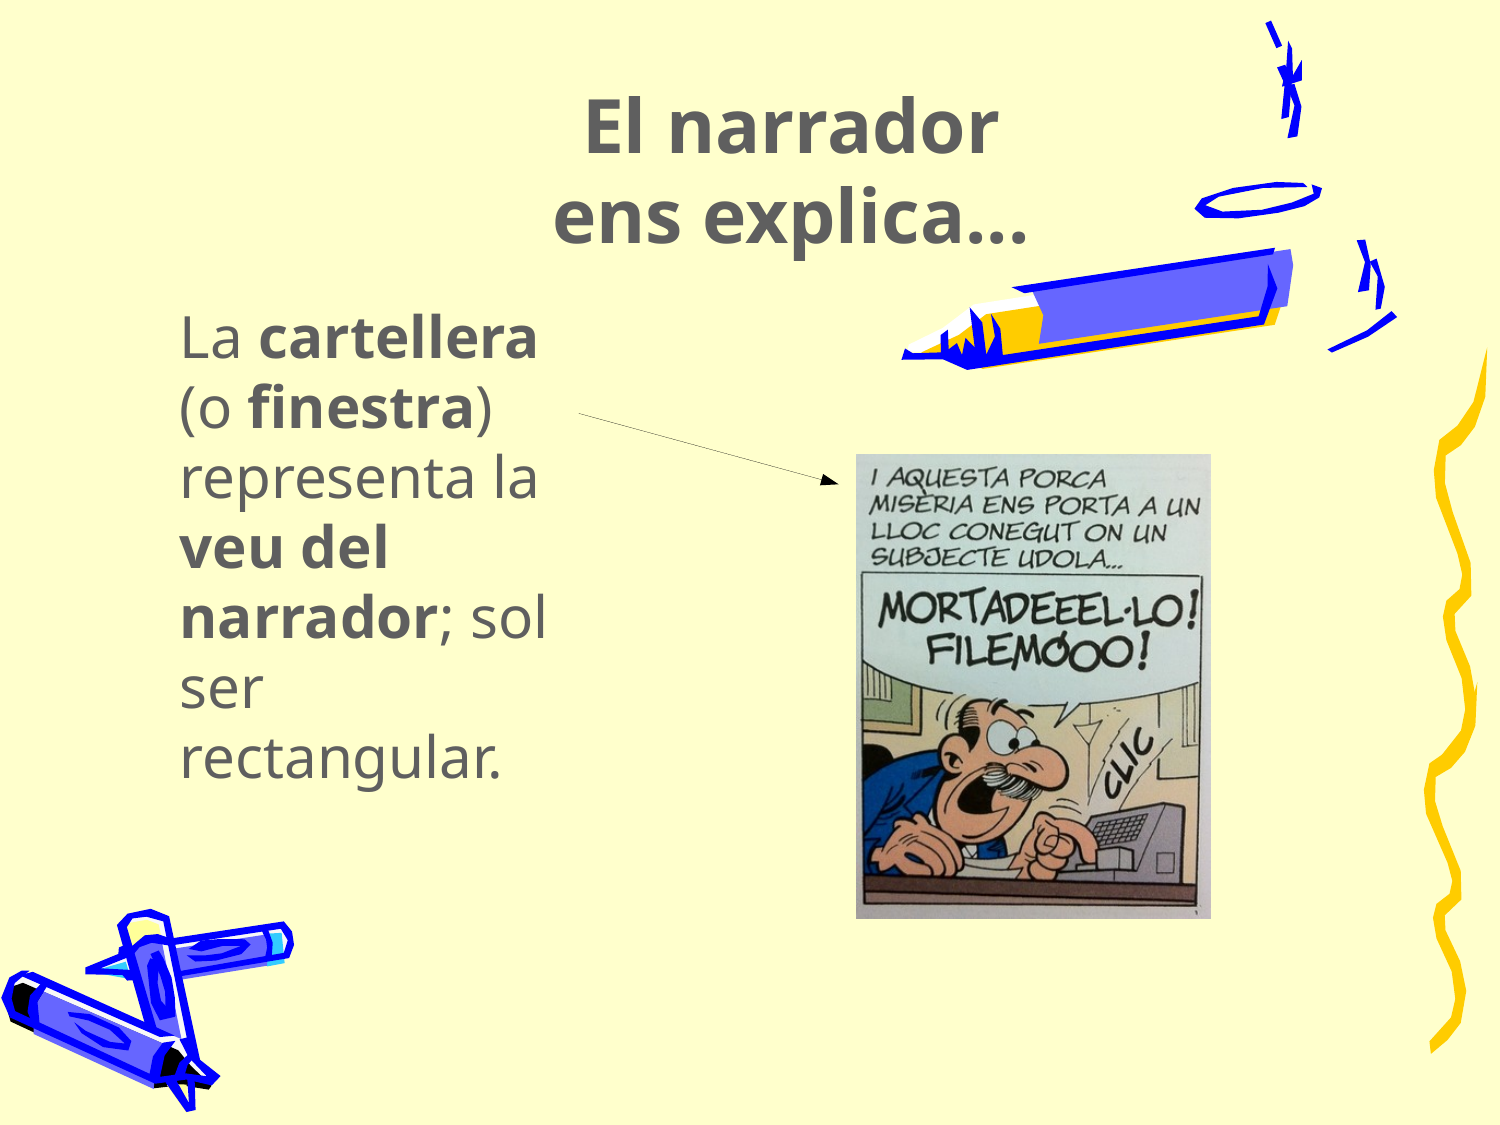

El narrador ens explica...
La cartellera (o finestra) representa la veu del narrador; sol ser rectangular.